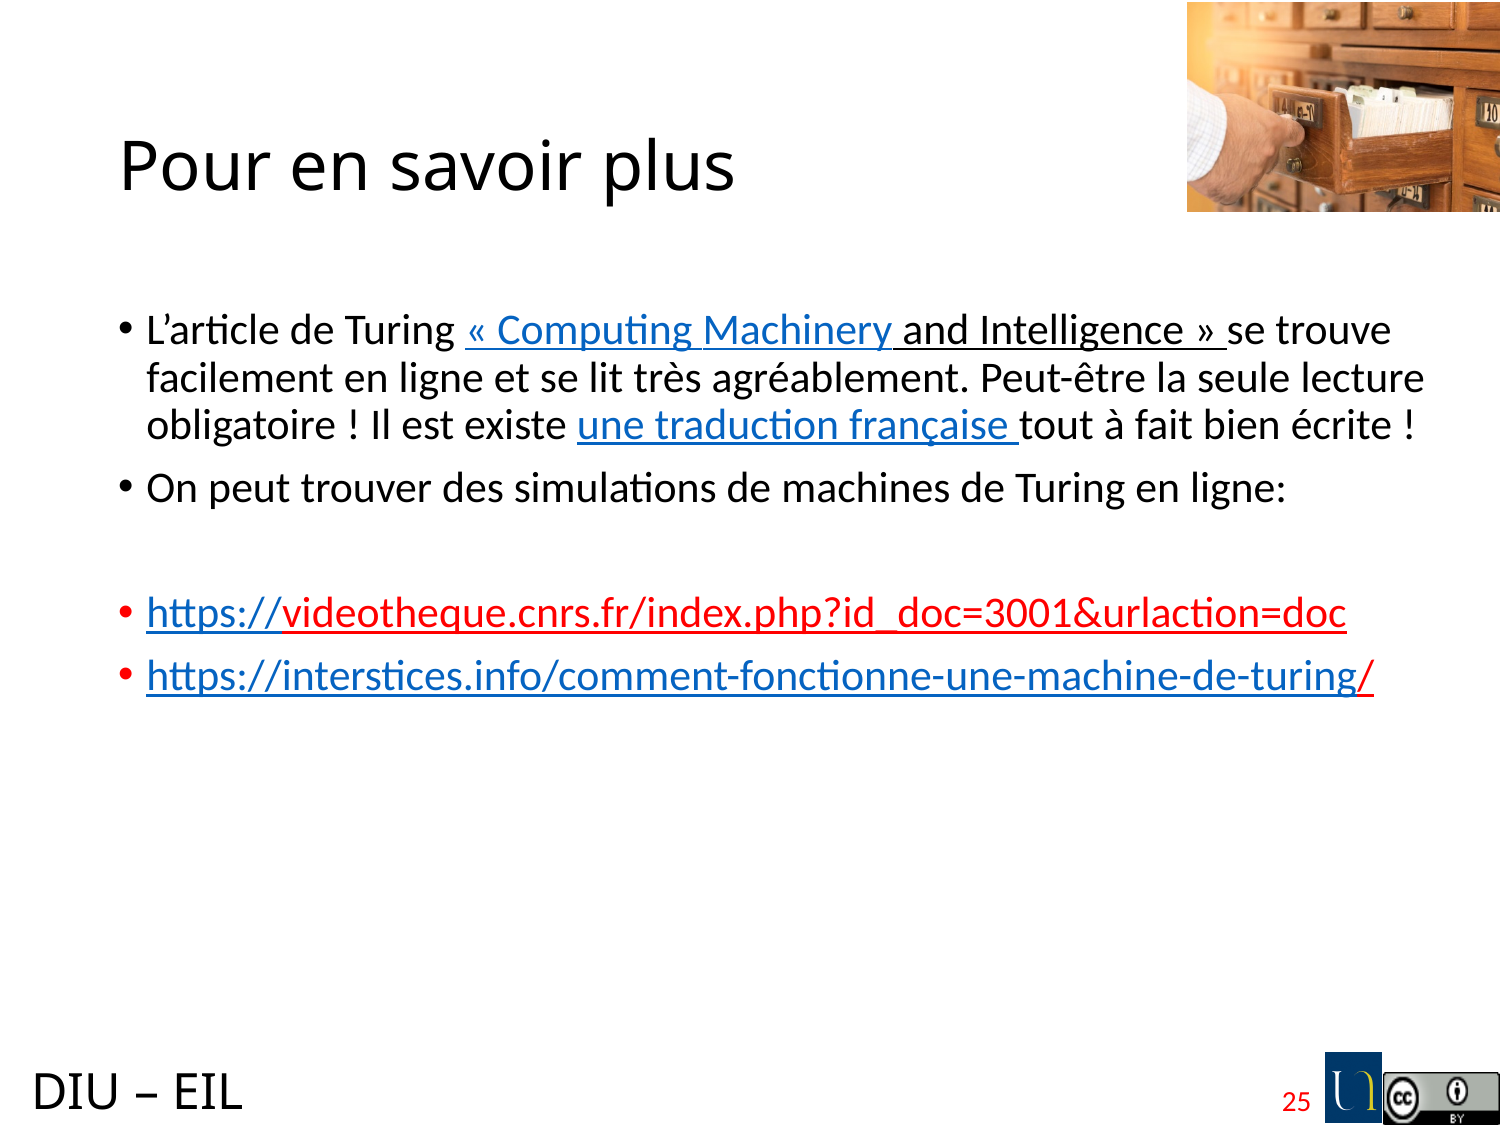

# Pour en savoir plus
L’article de Turing « Computing Machinery and Intelligence » se trouve facilement en ligne et se lit très agréablement. Peut-être la seule lecture obligatoire ! Il est existe une traduction française tout à fait bien écrite !
On peut trouver des simulations de machines de Turing en ligne:
https://videotheque.cnrs.fr/index.php?id_doc=3001&urlaction=doc
https://interstices.info/comment-fonctionne-une-machine-de-turing/